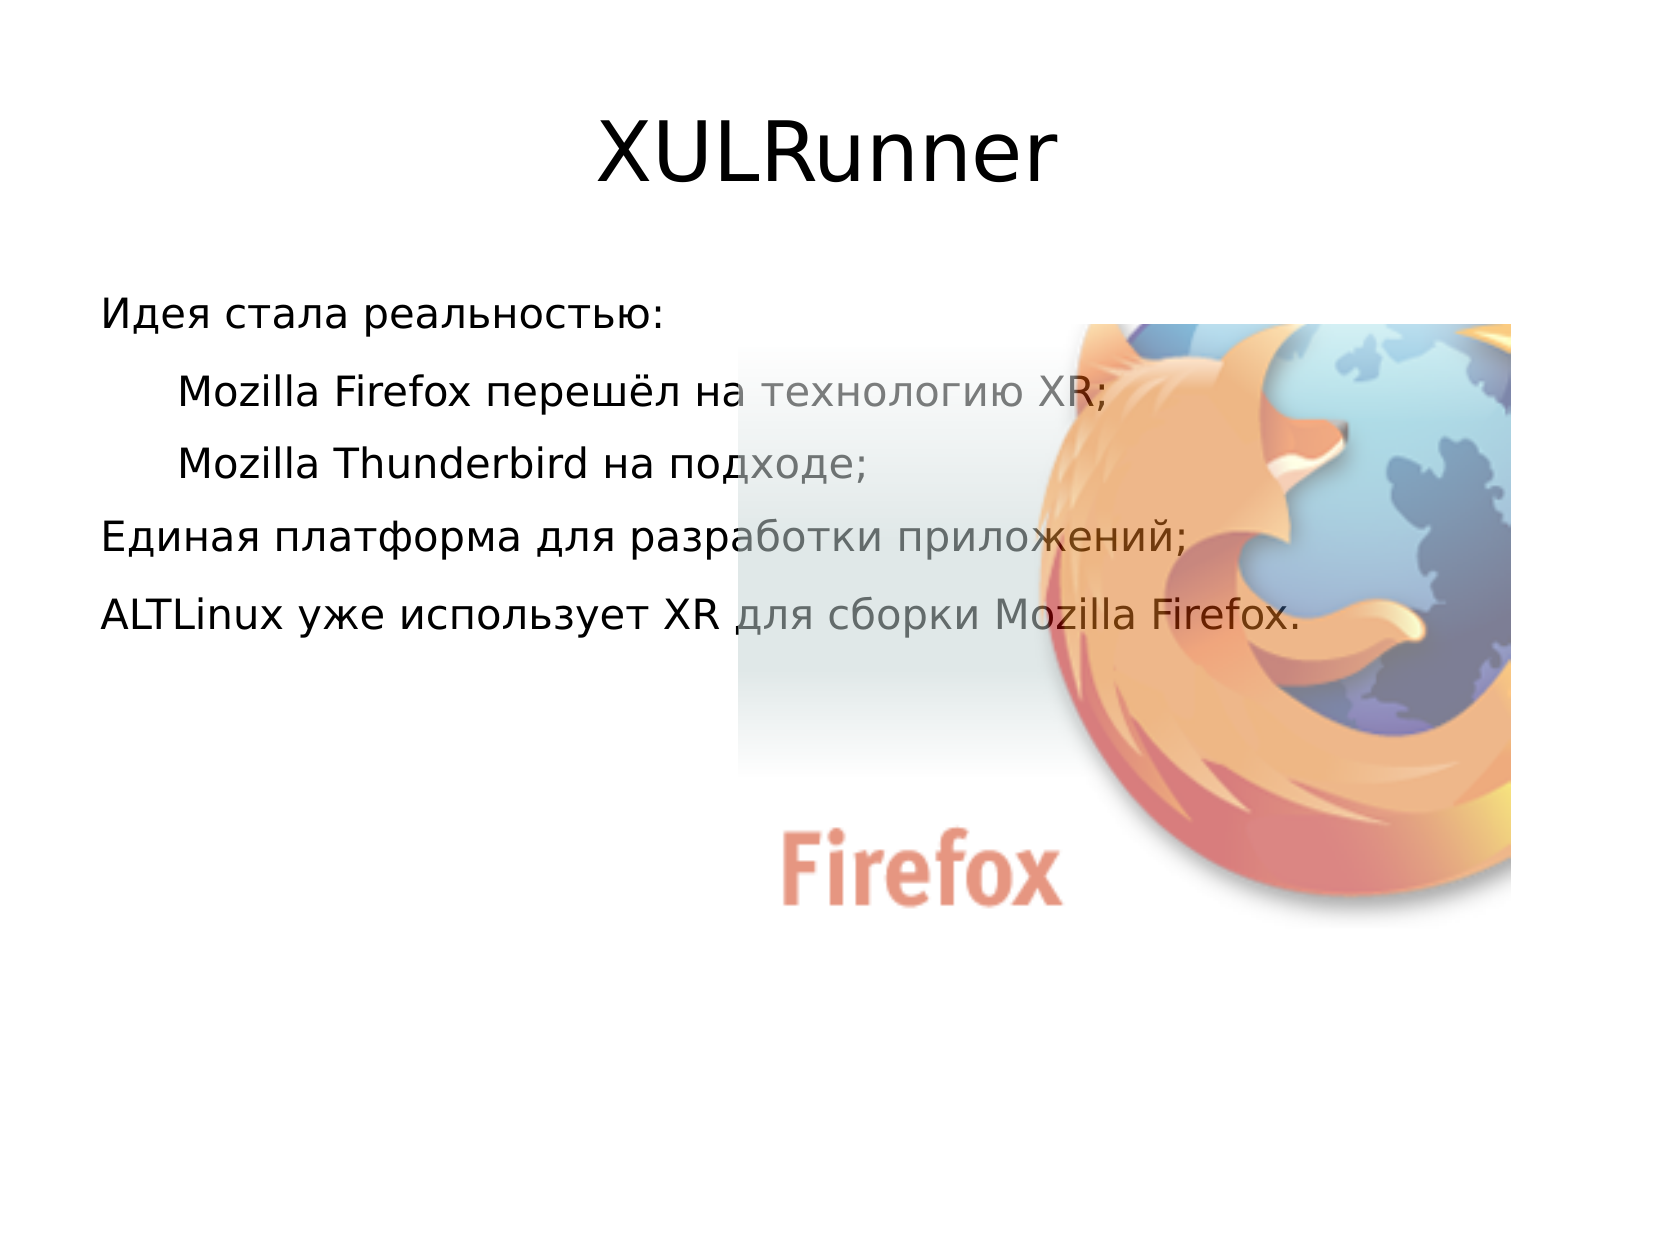

# XULRunner
Идея стала реальностью:
Mozilla Firefox перешёл на технологию XR;
Mozilla Thunderbird на подходе;
Единая платформа для разработки приложений;
ALTLinux уже использует XR для сборки Mozilla Firefox.